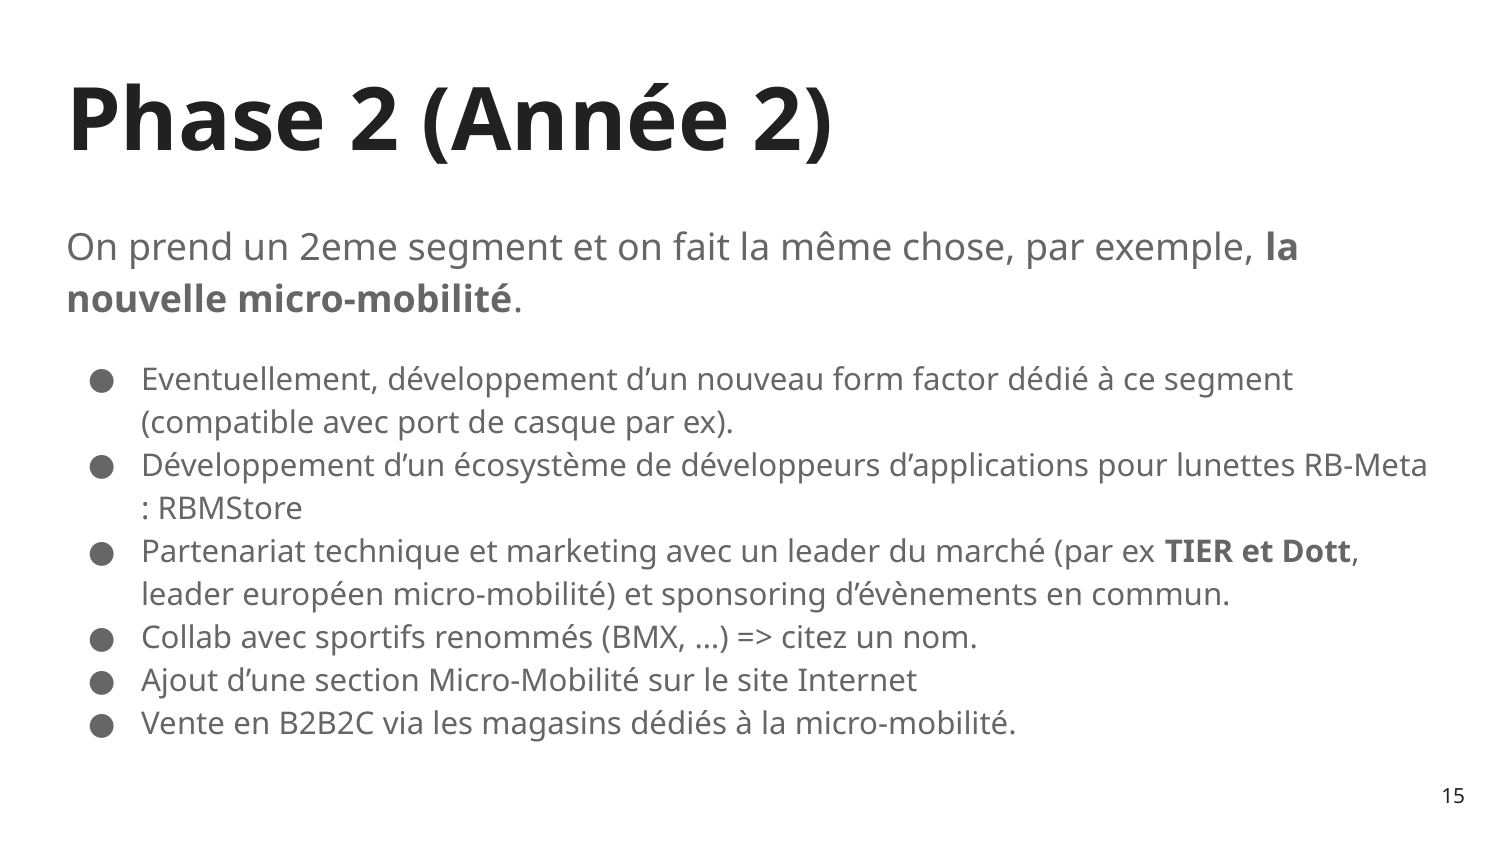

# Phase 2 (Année 2)
On prend un 2eme segment et on fait la même chose, par exemple, la nouvelle micro-mobilité.
Eventuellement, développement d’un nouveau form factor dédié à ce segment (compatible avec port de casque par ex).
Développement d’un écosystème de développeurs d’applications pour lunettes RB-Meta : RBMStore
Partenariat technique et marketing avec un leader du marché (par ex TIER et Dott, leader européen micro-mobilité) et sponsoring d’évènements en commun.
Collab avec sportifs renommés (BMX, …) => citez un nom.
Ajout d’une section Micro-Mobilité sur le site Internet
Vente en B2B2C via les magasins dédiés à la micro-mobilité.